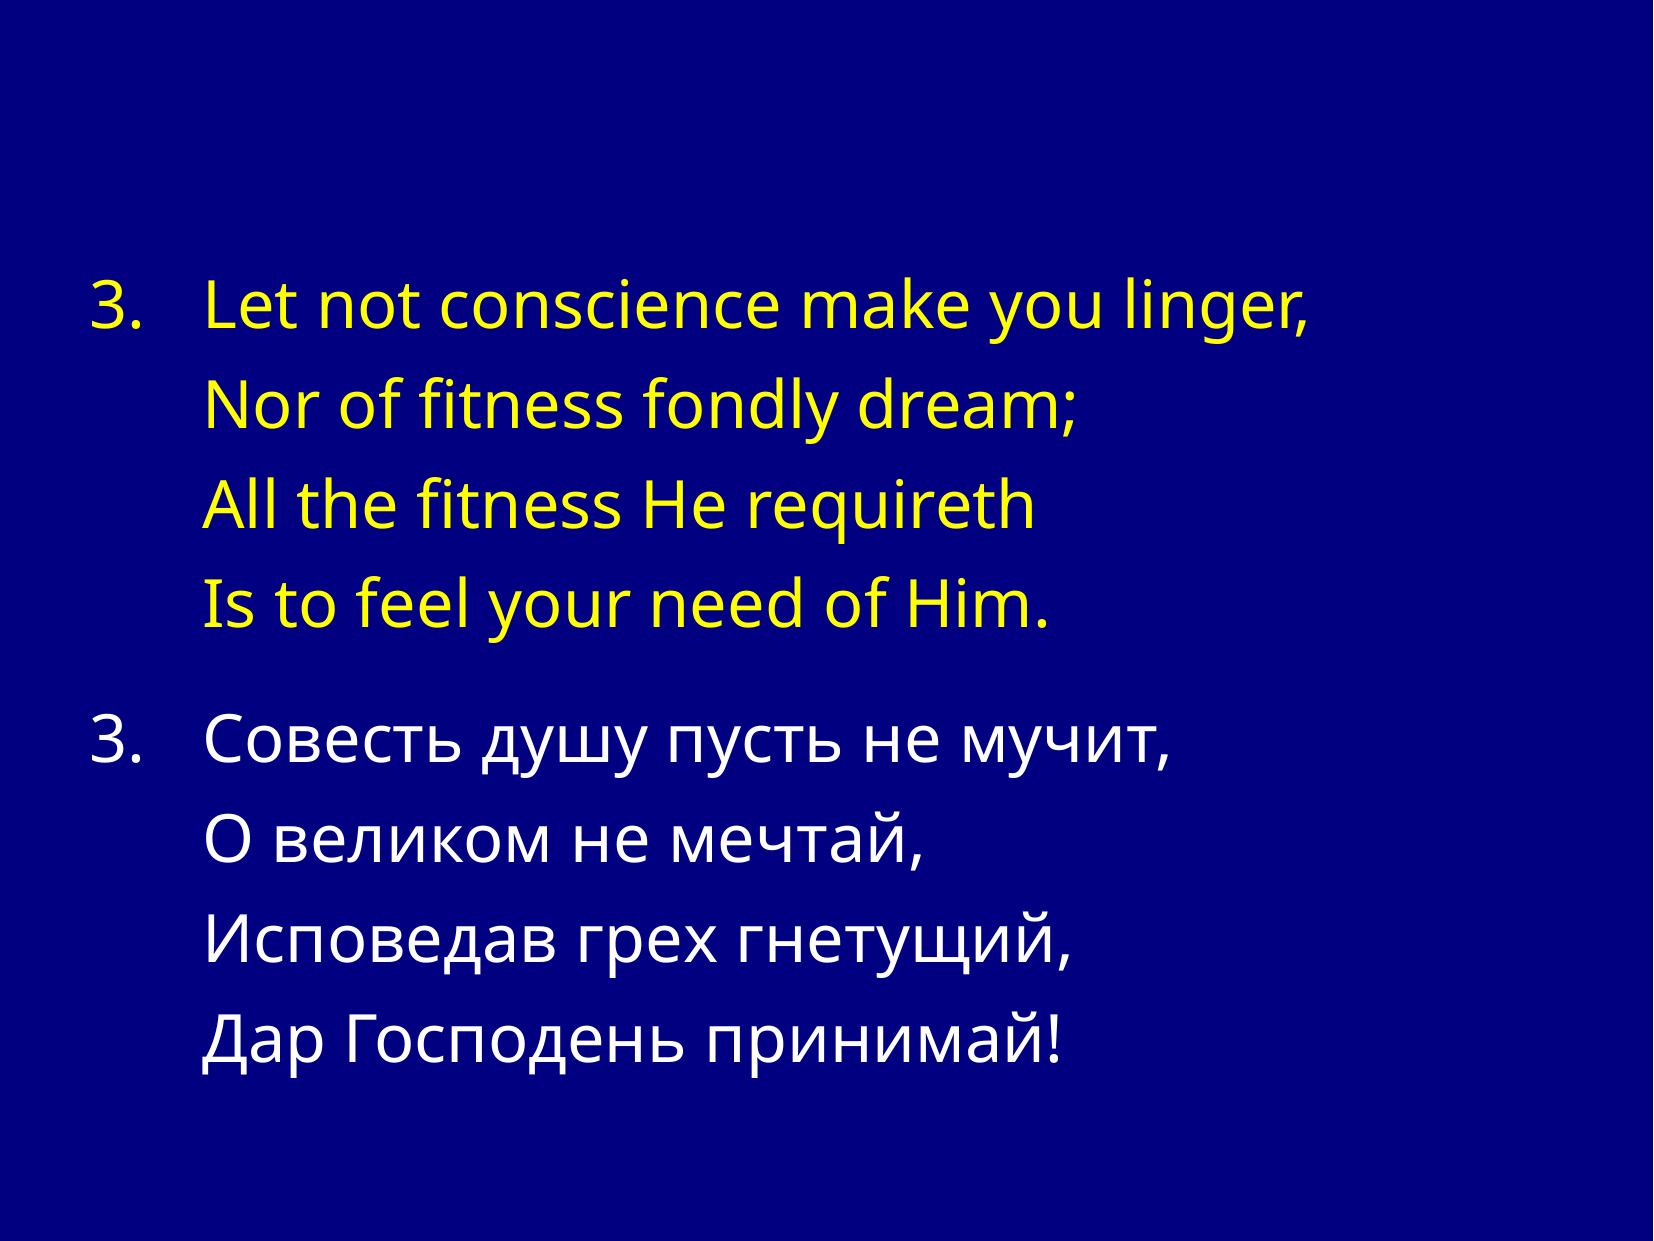

3.	Let not conscience make you linger,
	Nor of fitness fondly dream;
	All the fitness He requireth
	Is to feel your need of Him.
3.	Совесть душу пусть не мучит,
	О великом не мечтай,
	Исповедав грех гнетущий,
	Дар Господень принимай!